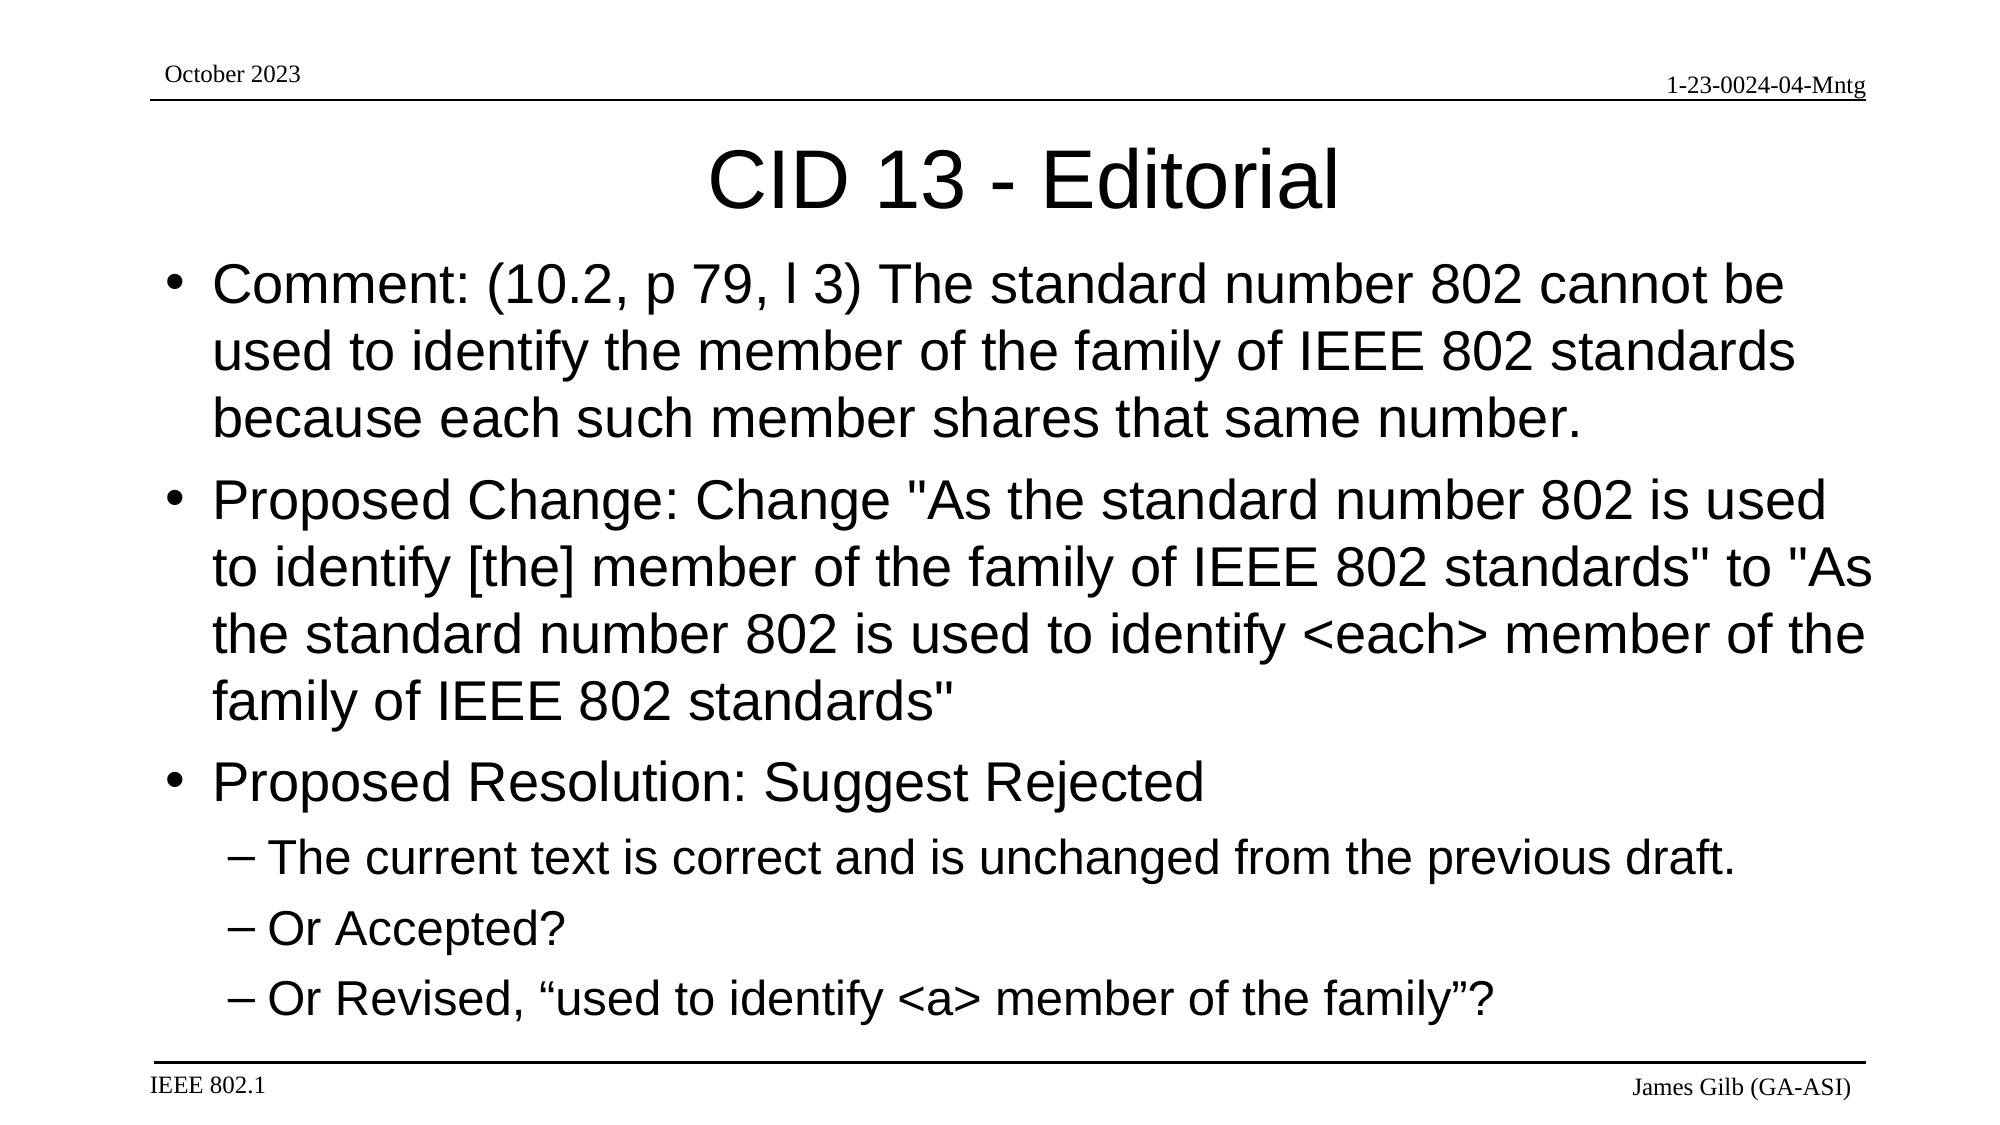

# CID 13 - Editorial
Comment: (10.2, p 79, l 3) The standard number 802 cannot be used to identify the member of the family of IEEE 802 standards because each such member shares that same number.
Proposed Change: Change "As the standard number 802 is used to identify [the] member of the family of IEEE 802 standards" to "As the standard number 802 is used to identify <each> member of the family of IEEE 802 standards"
Proposed Resolution: Suggest Rejected
The current text is correct and is unchanged from the previous draft.
Or Accepted?
Or Revised, “used to identify <a> member of the family”?